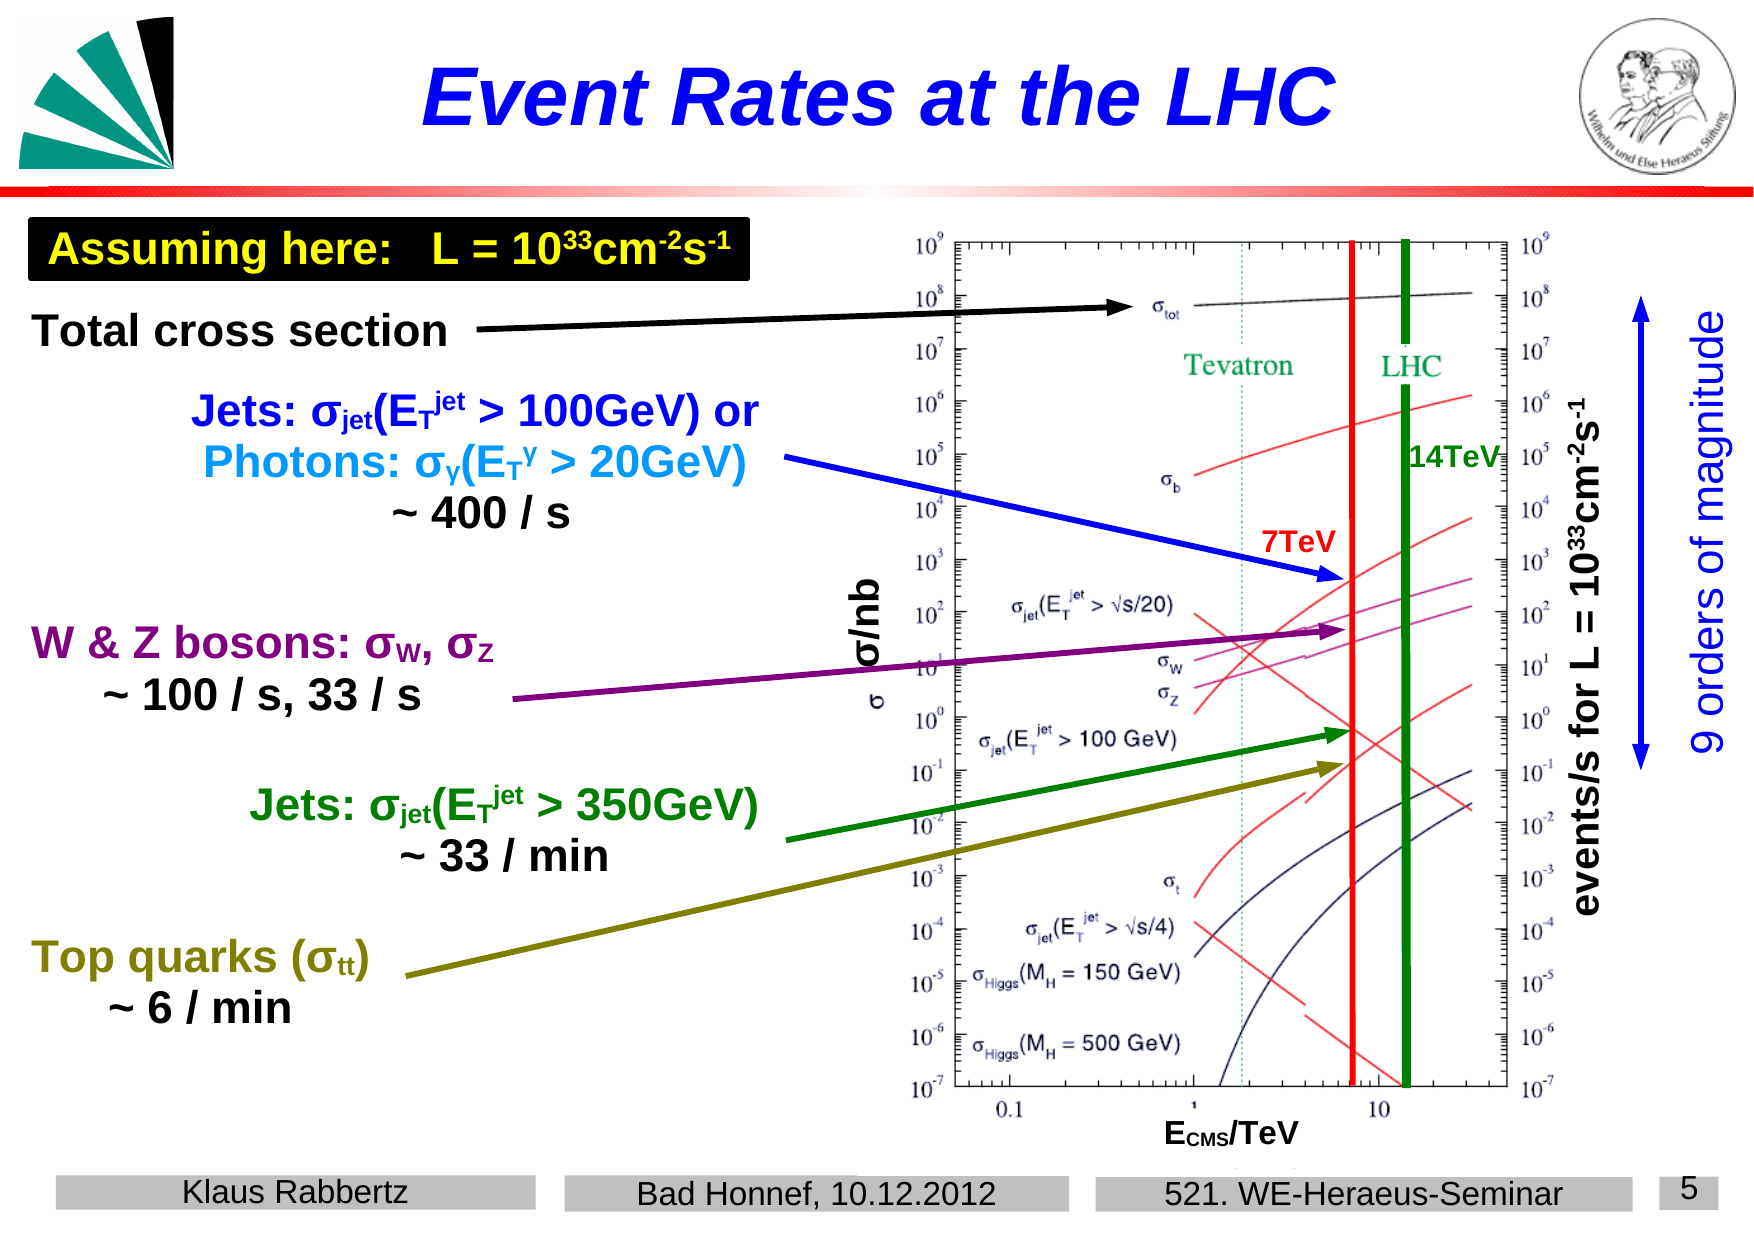

# Event Rates at the LHC
 Assuming here: L = 1033cm-2s-1
Total cross section
Jets: σjet(ETjet > 100GeV) or
Photons: σγ(ETγ > 20GeV)
 ~ 400 / s
14TeV
9 orders of magnitude
7TeV
σ/nb
W & Z bosons: σW, σZ
~ 100 / s, 33 / s
events/s for L = 1033cm-2s-1
Jets: σjet(ETjet > 350GeV)
~ 33 / min
Top quarks (σtt)
~ 6 / min
ECMS/TeV